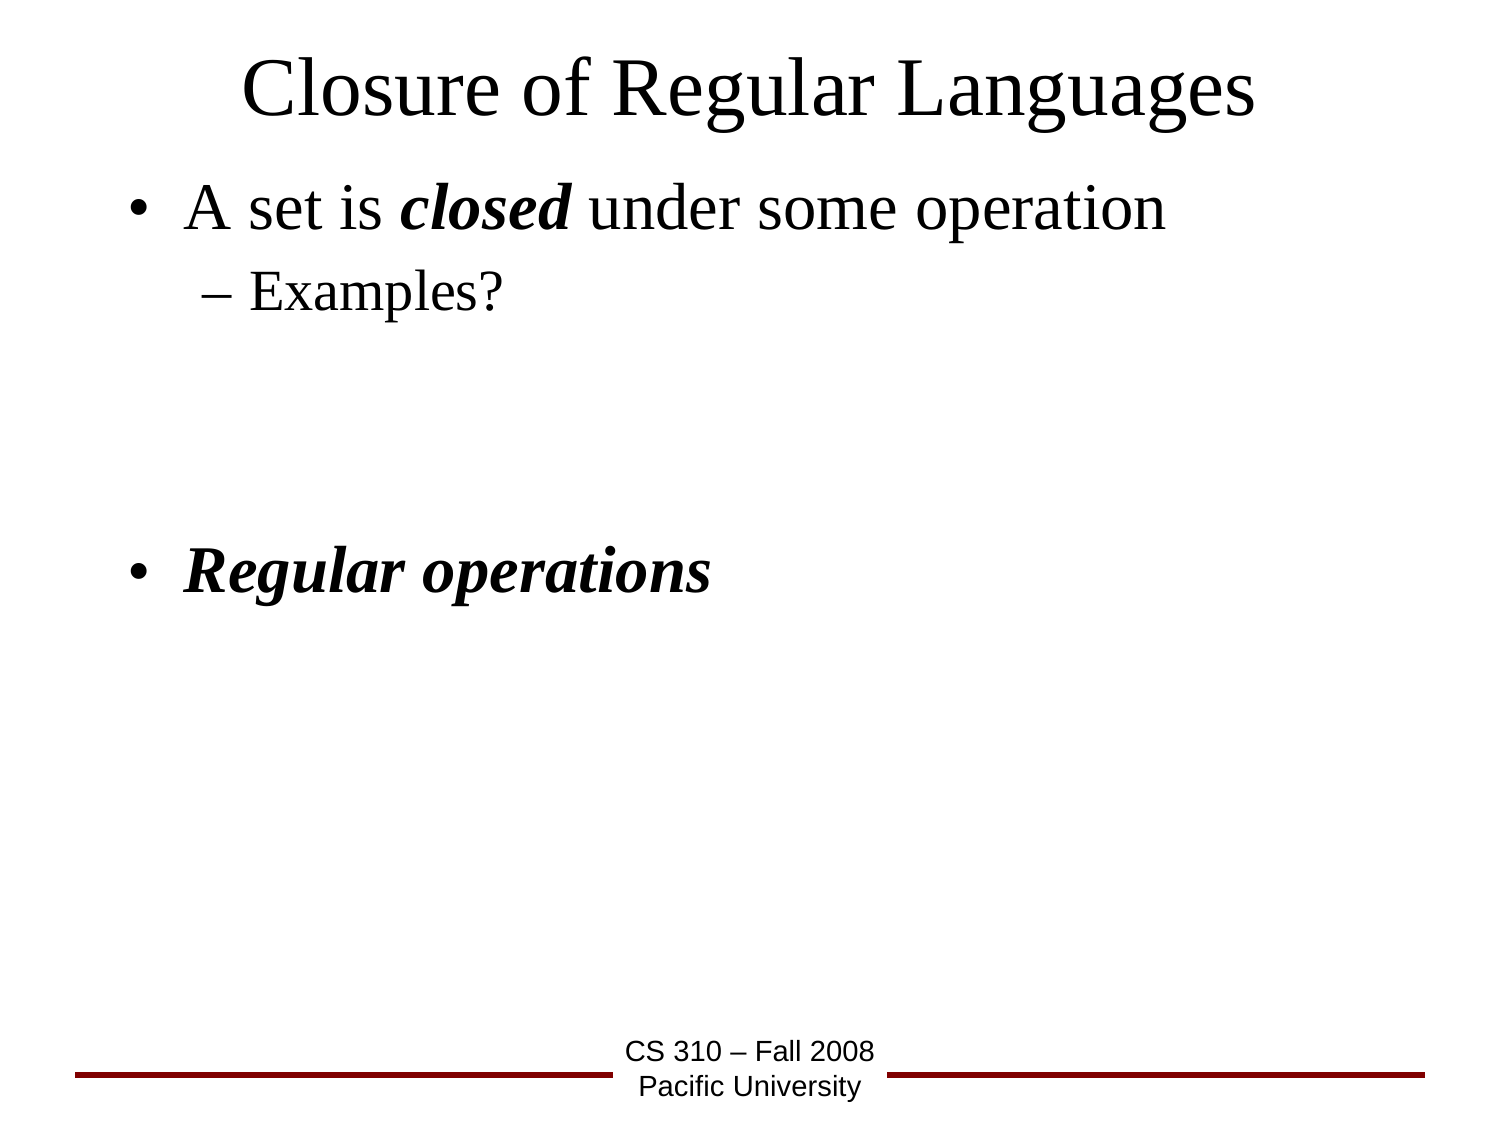

# Closure of Regular Languages
A set is closed under some operation
Examples?
Regular operations